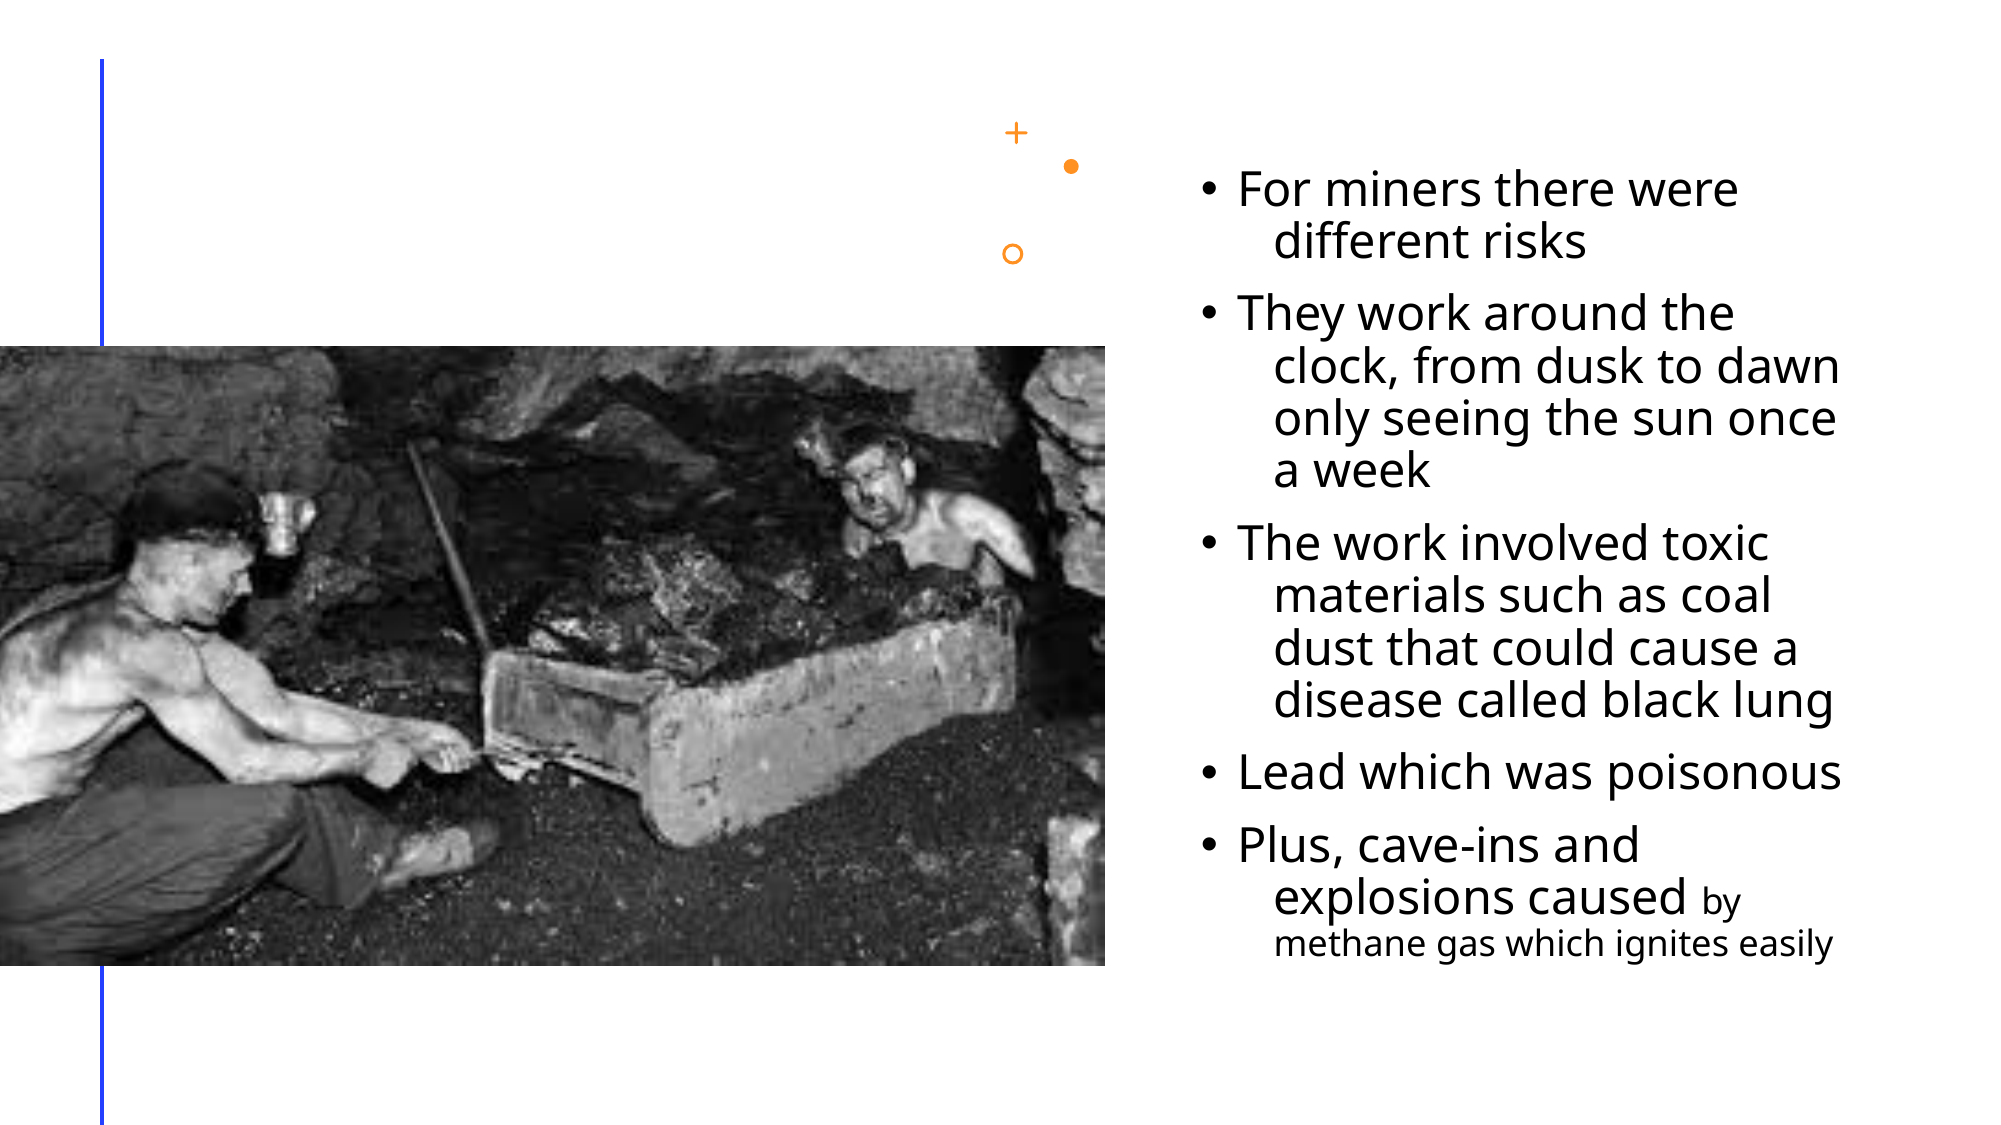

# For miners there were different risks
They work around the clock, from dusk to dawn only seeing the sun once a week
The work involved toxic materials such as coal dust that could cause a disease called black lung
Lead which was poisonous
Plus, cave-ins and explosions caused by methane gas which ignites easily